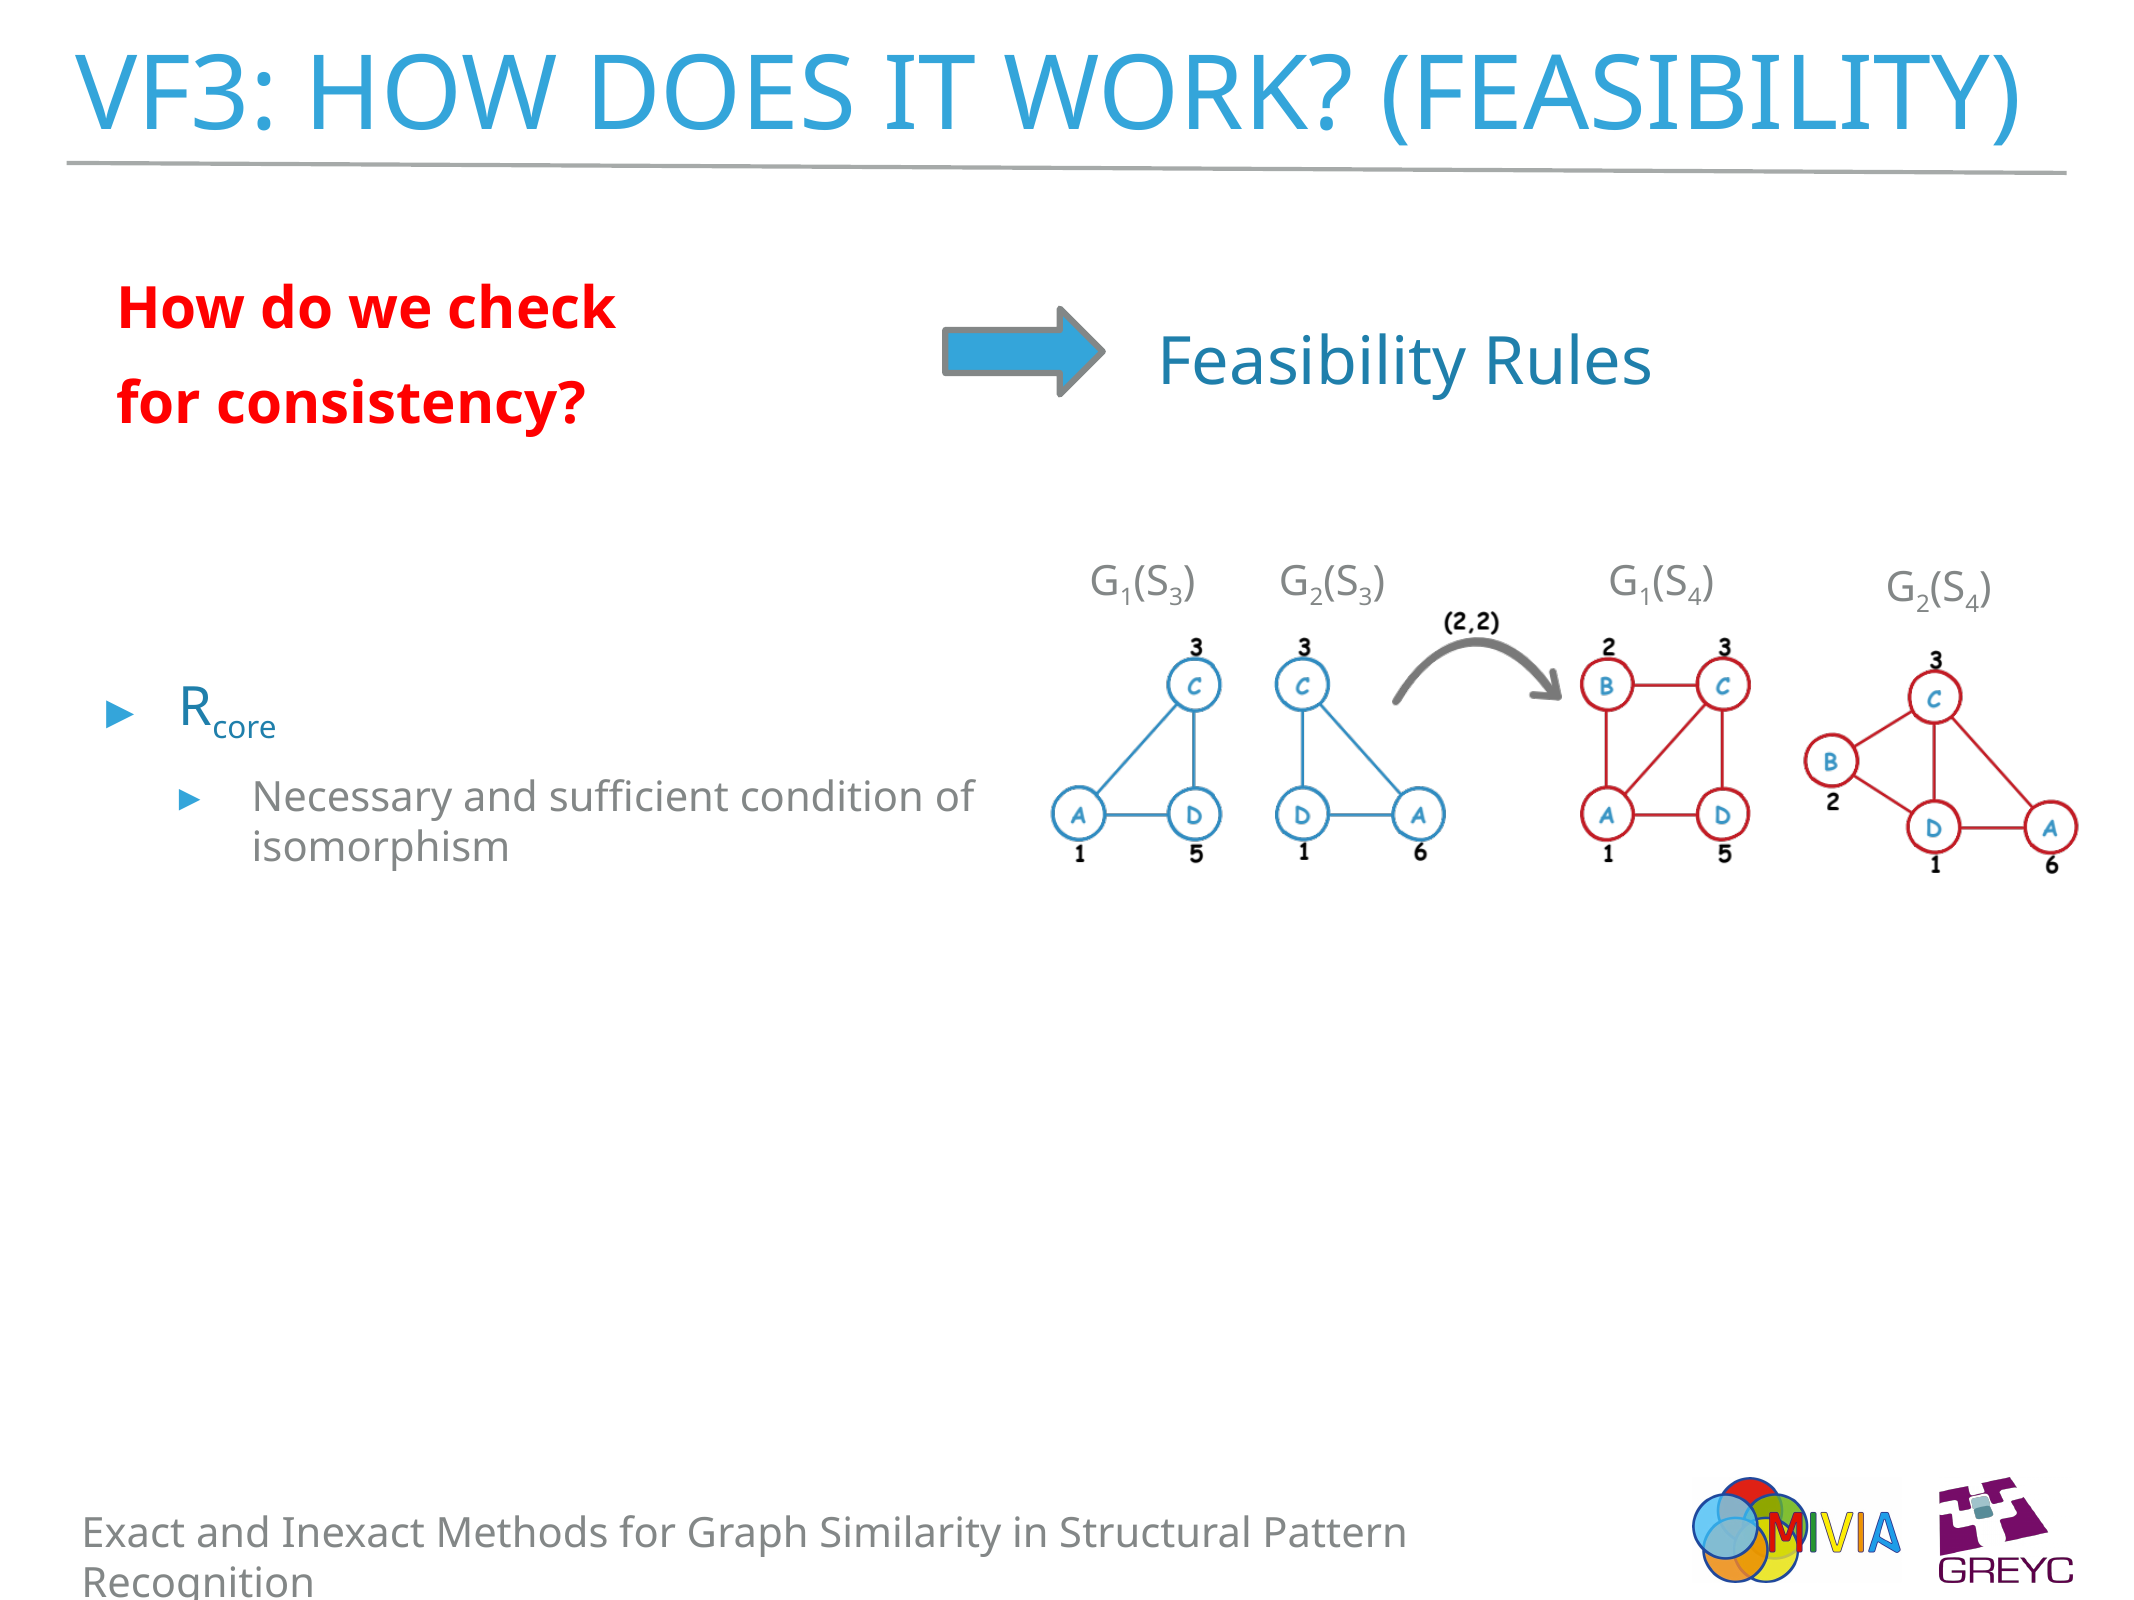

# VF3: HoW DOES IT WORK? (FEASIBILITY)
How do we check
for consistency?
Feasibility Rules
G1(S3)
G2(S3)
G1(S4)
G2(S4)
Rcore
Necessary and sufficient condition of isomorphism